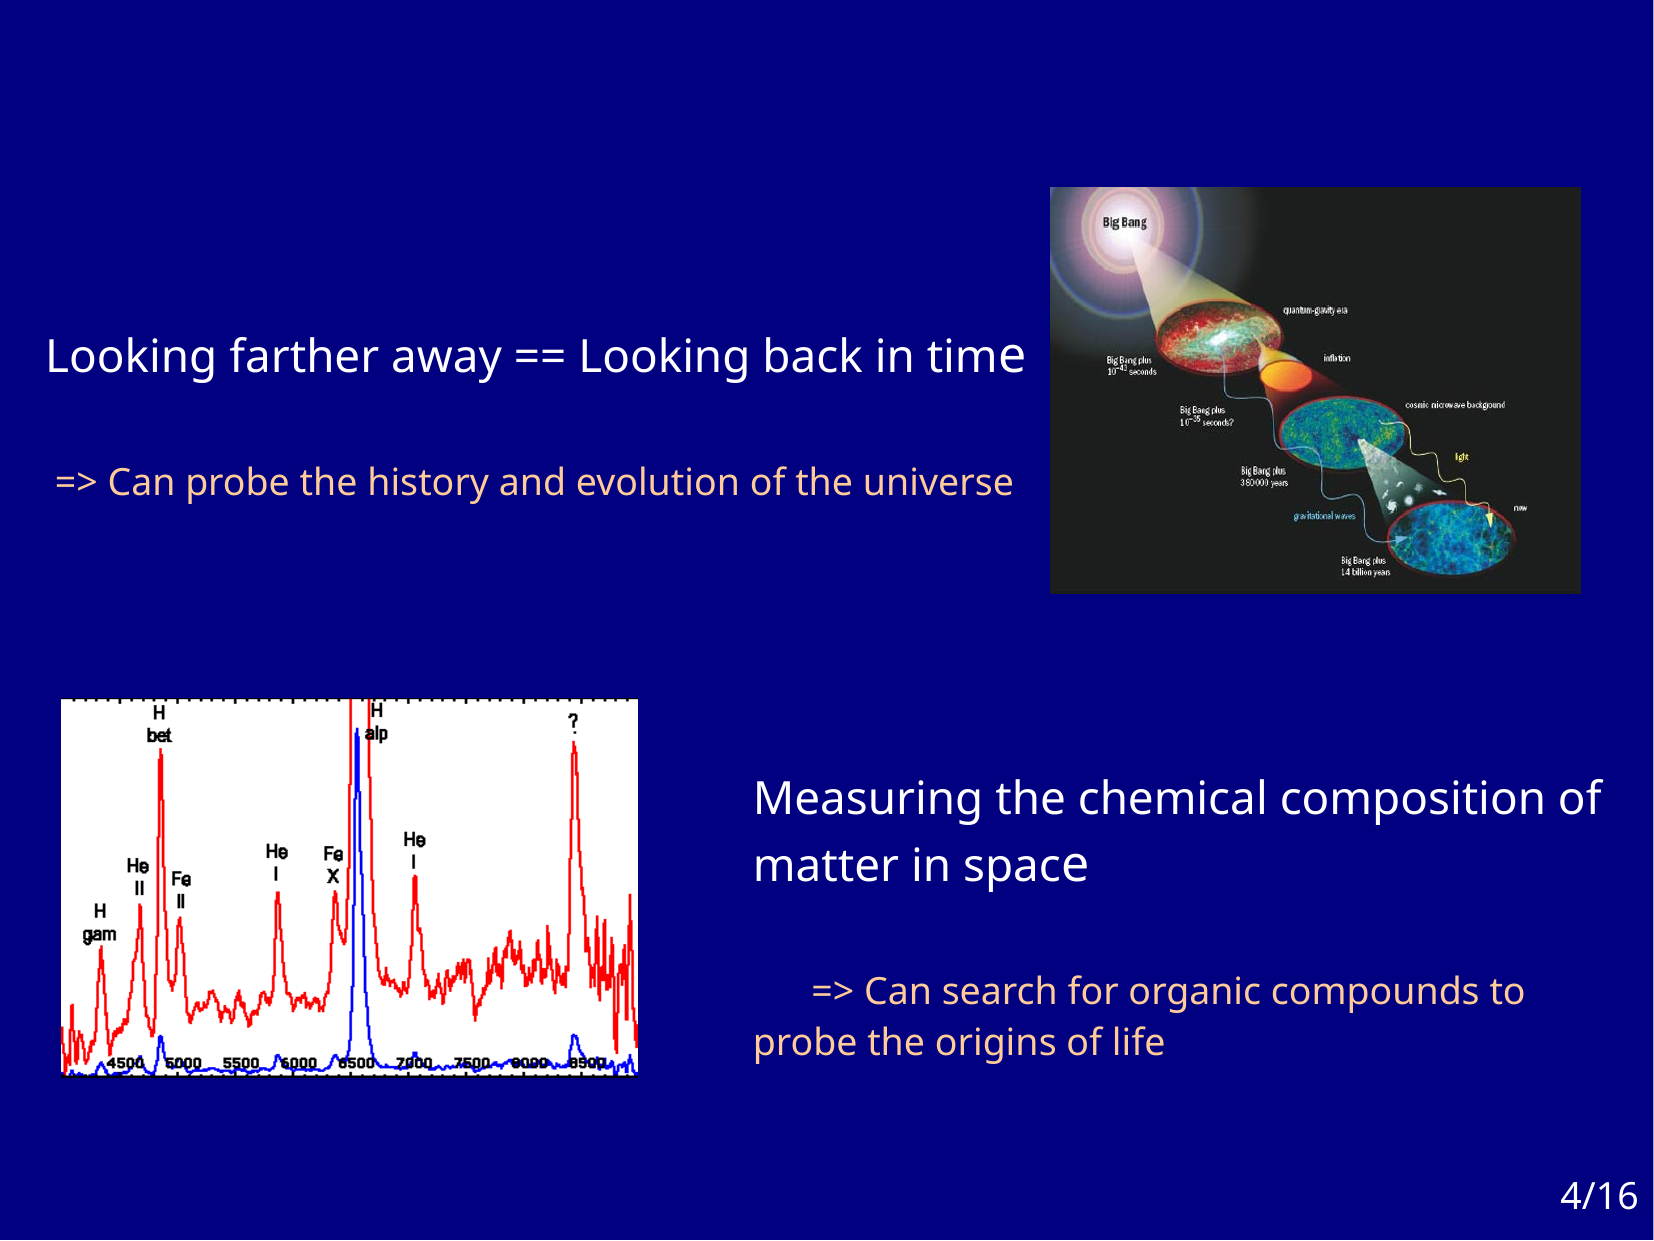

Looking farther away == Looking back in time
 => Can probe the history and evolution of the universe
Measuring the chemical composition of matter in space
 => Can search for organic compounds to probe the origins of life